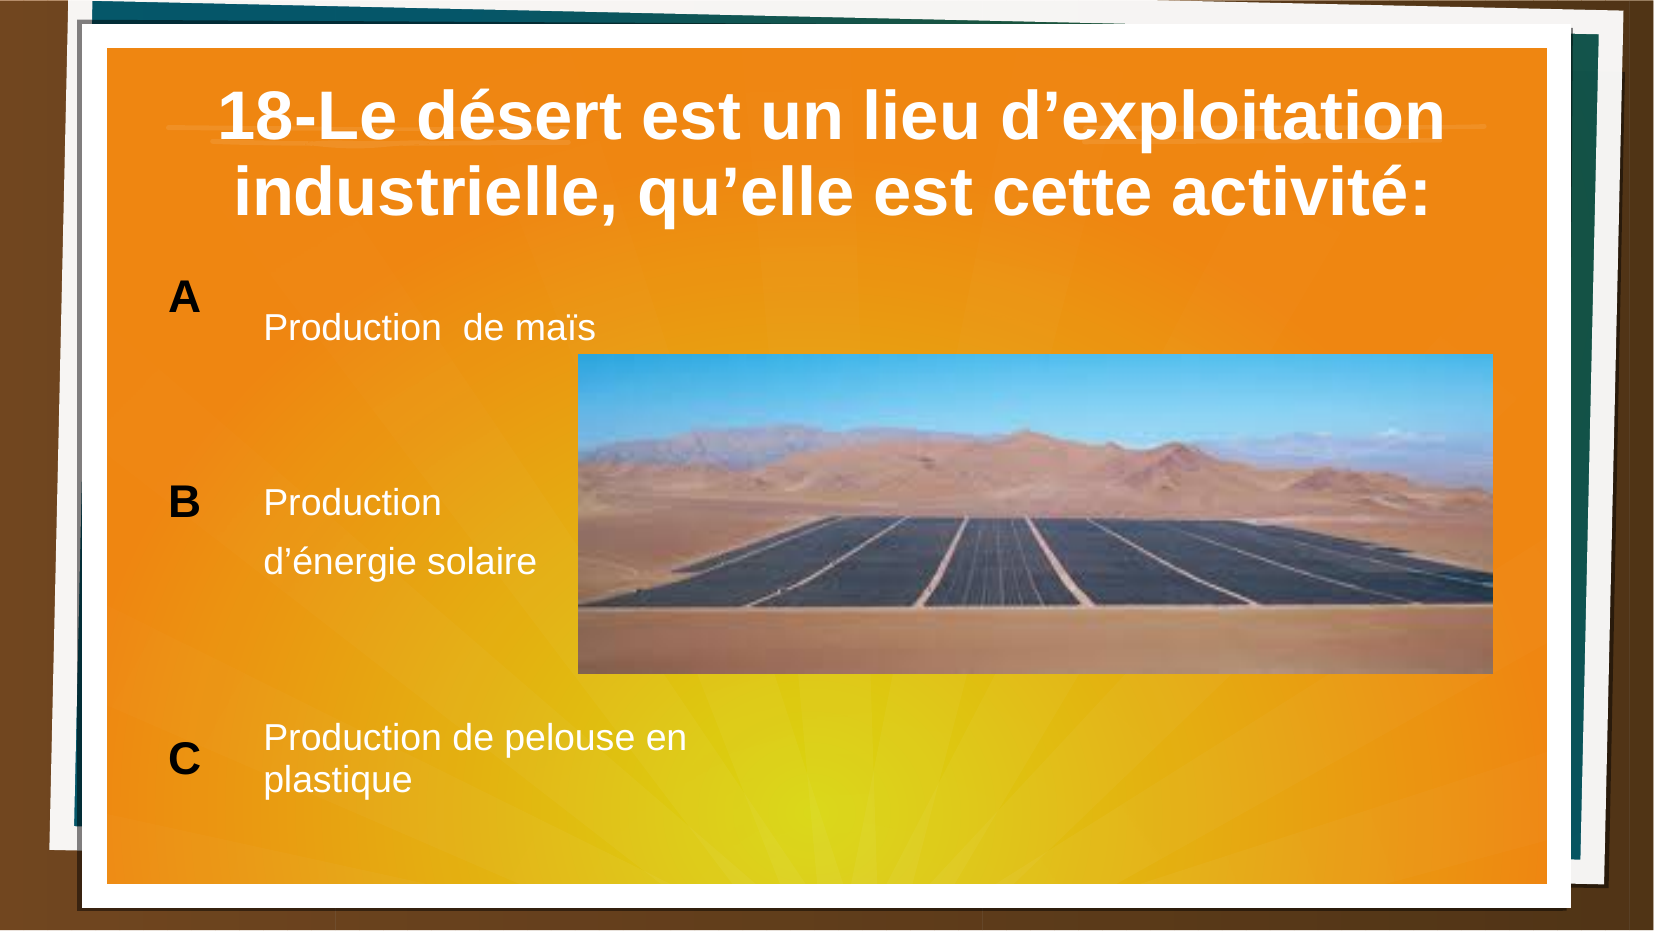

# 18-Le désert est un lieu d’exploitation industrielle, qu’elle est cette activité:
Production de maïs
Production
d’énergie solaire
Production de pelouse en plastique
A			B				C